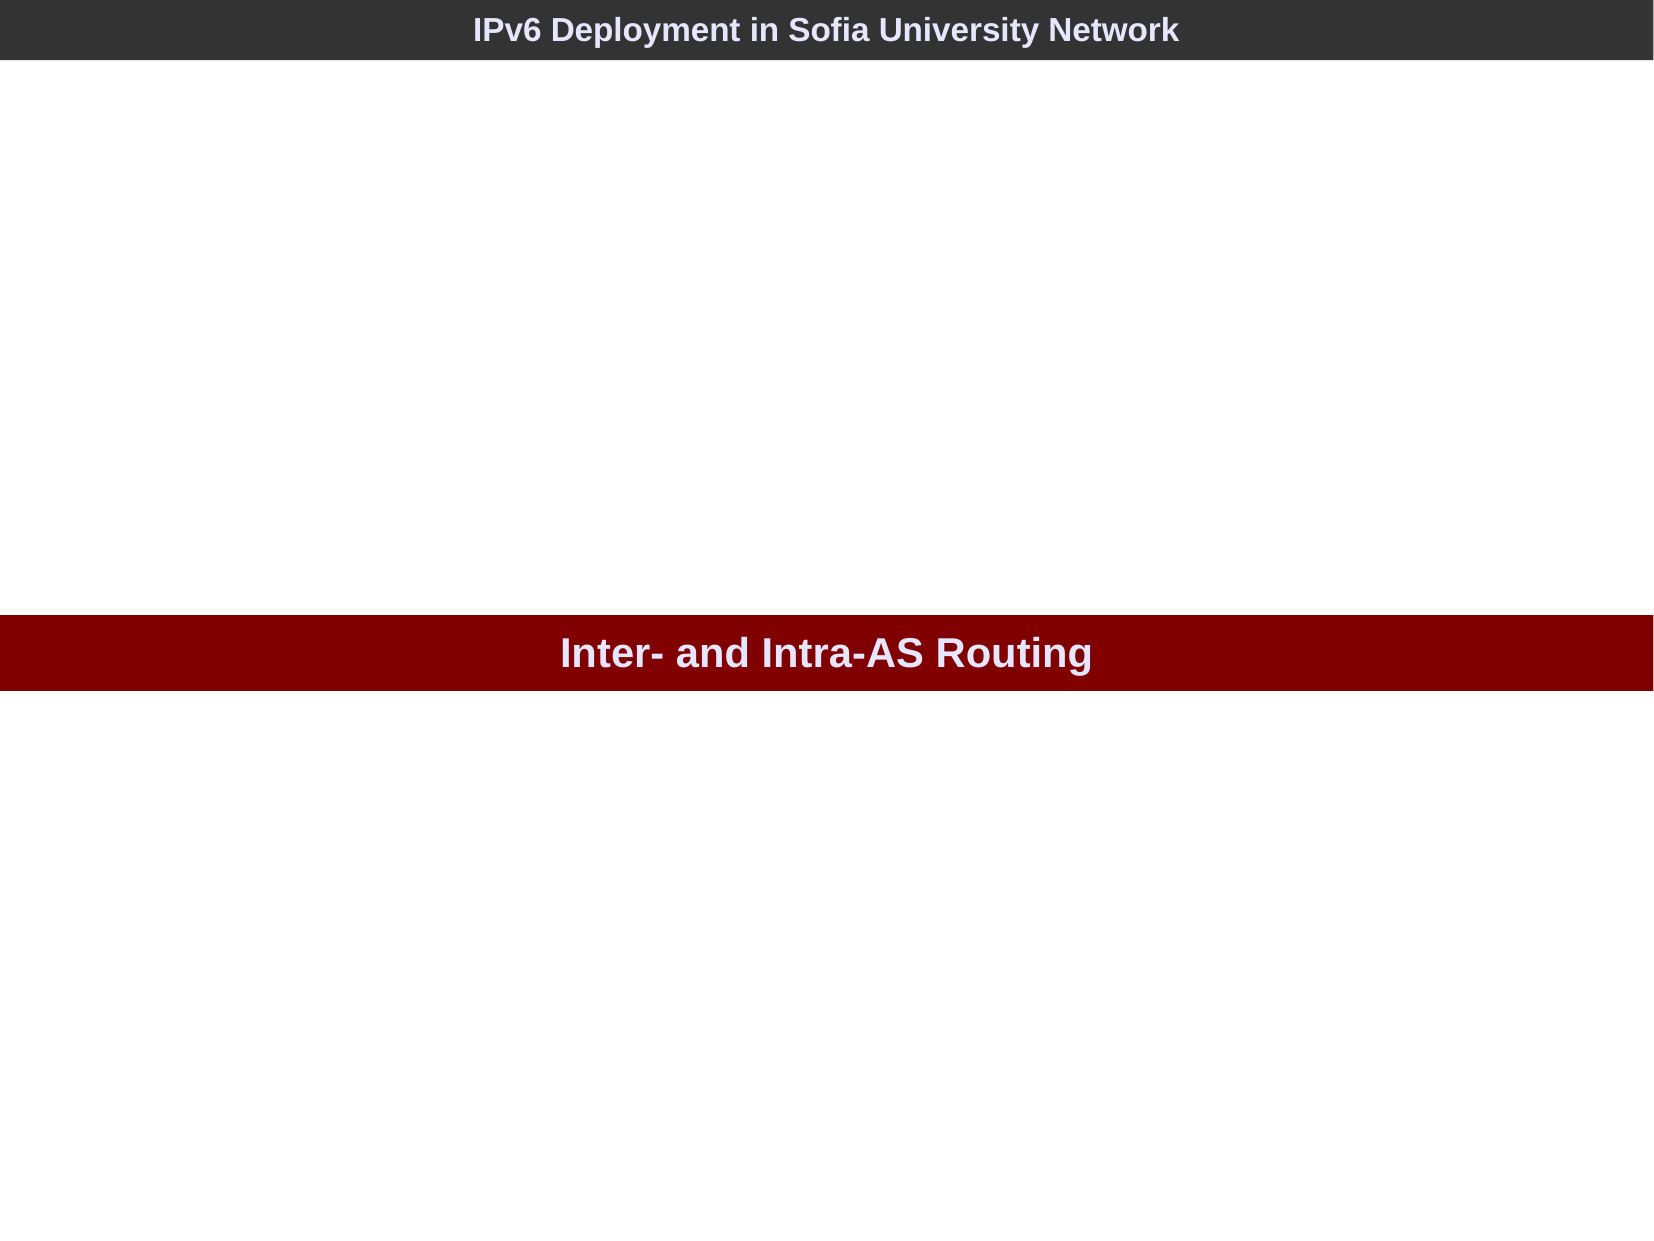

IPv6 Deployment in Sofia University Network
Inter- and Intra-AS Routing